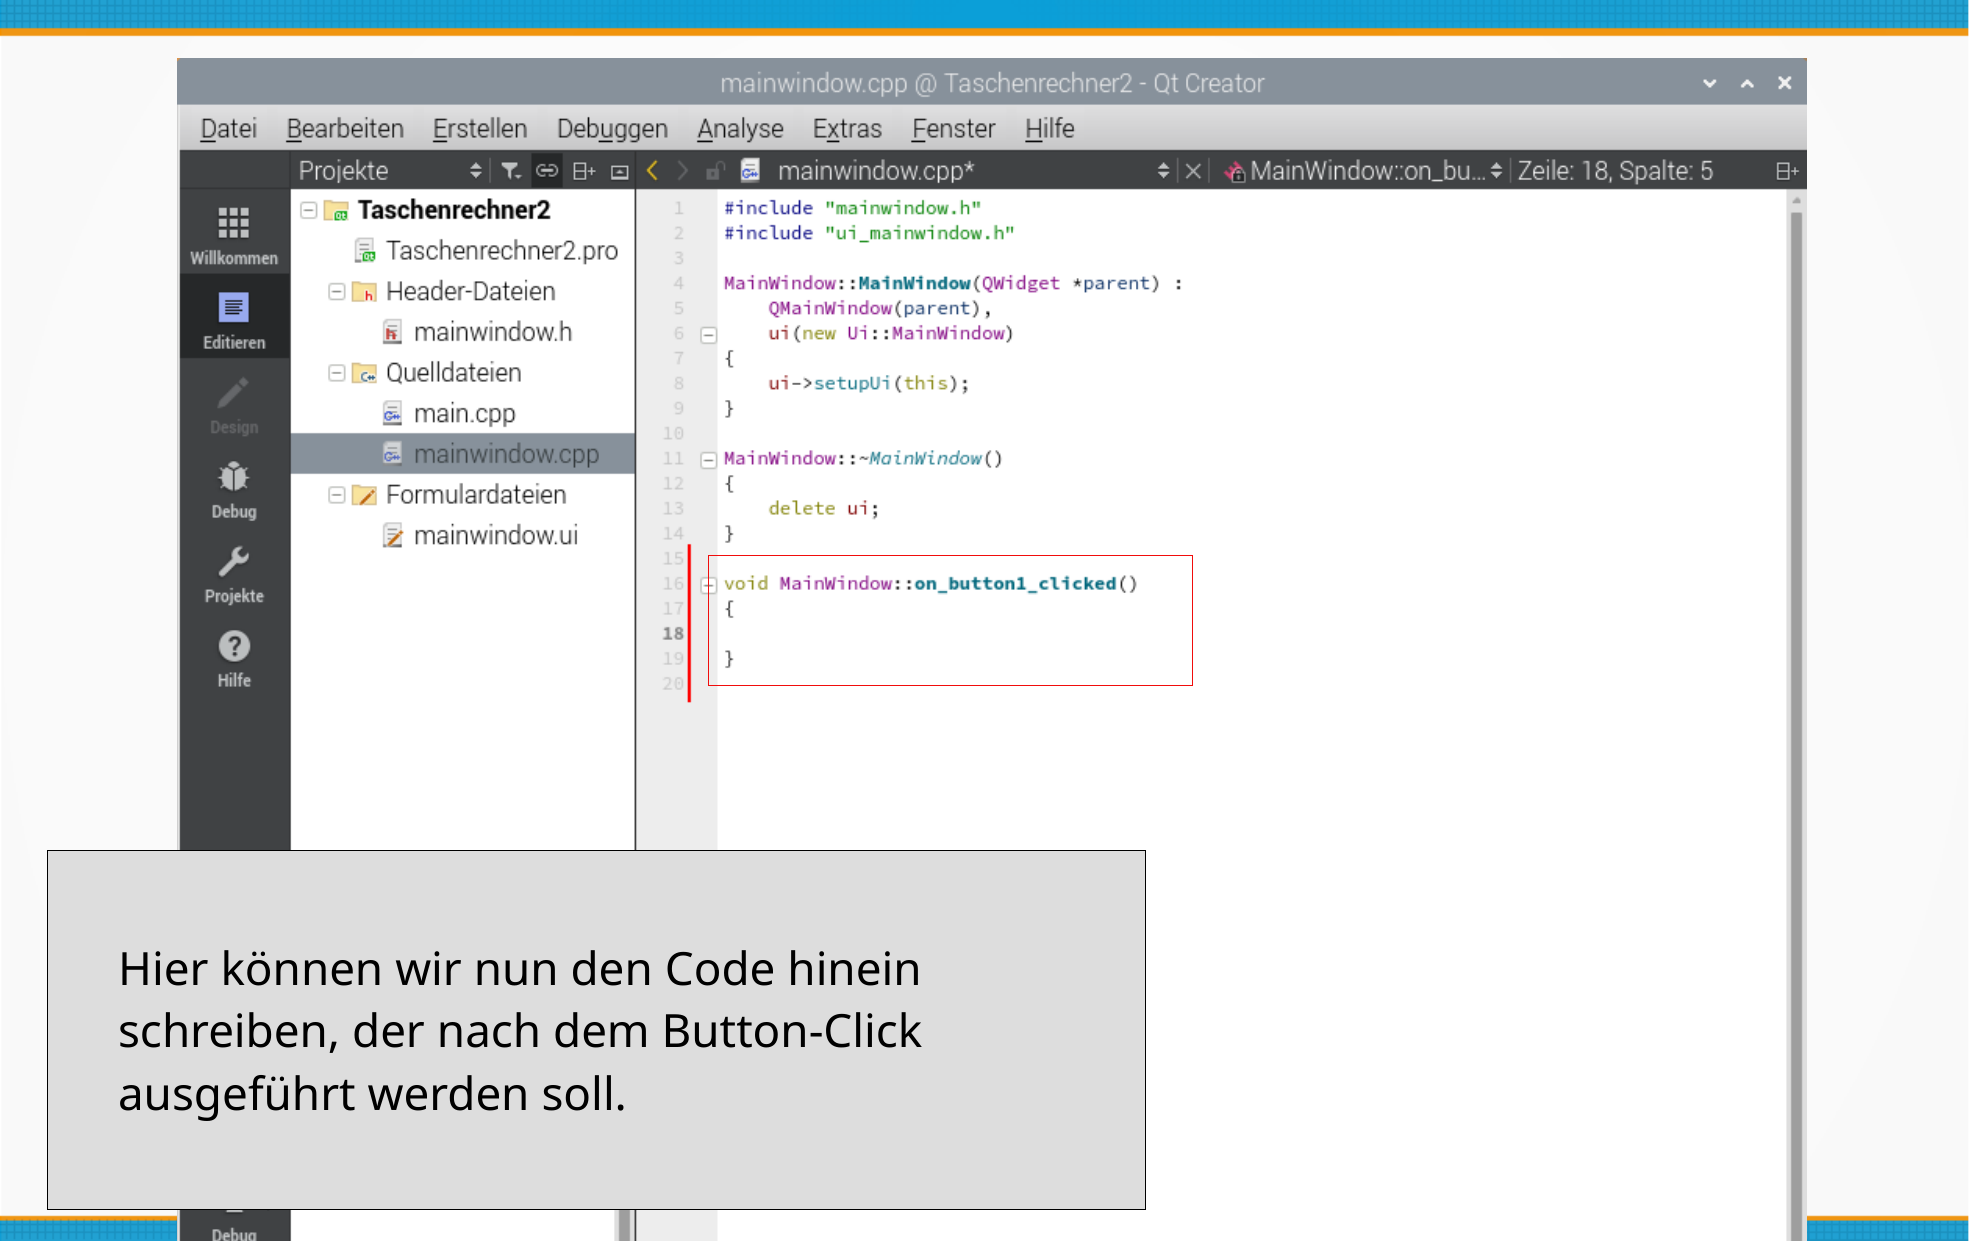

Hier können wir nun den Code hinein schreiben, der nach dem Button-Click ausgeführt werden soll.